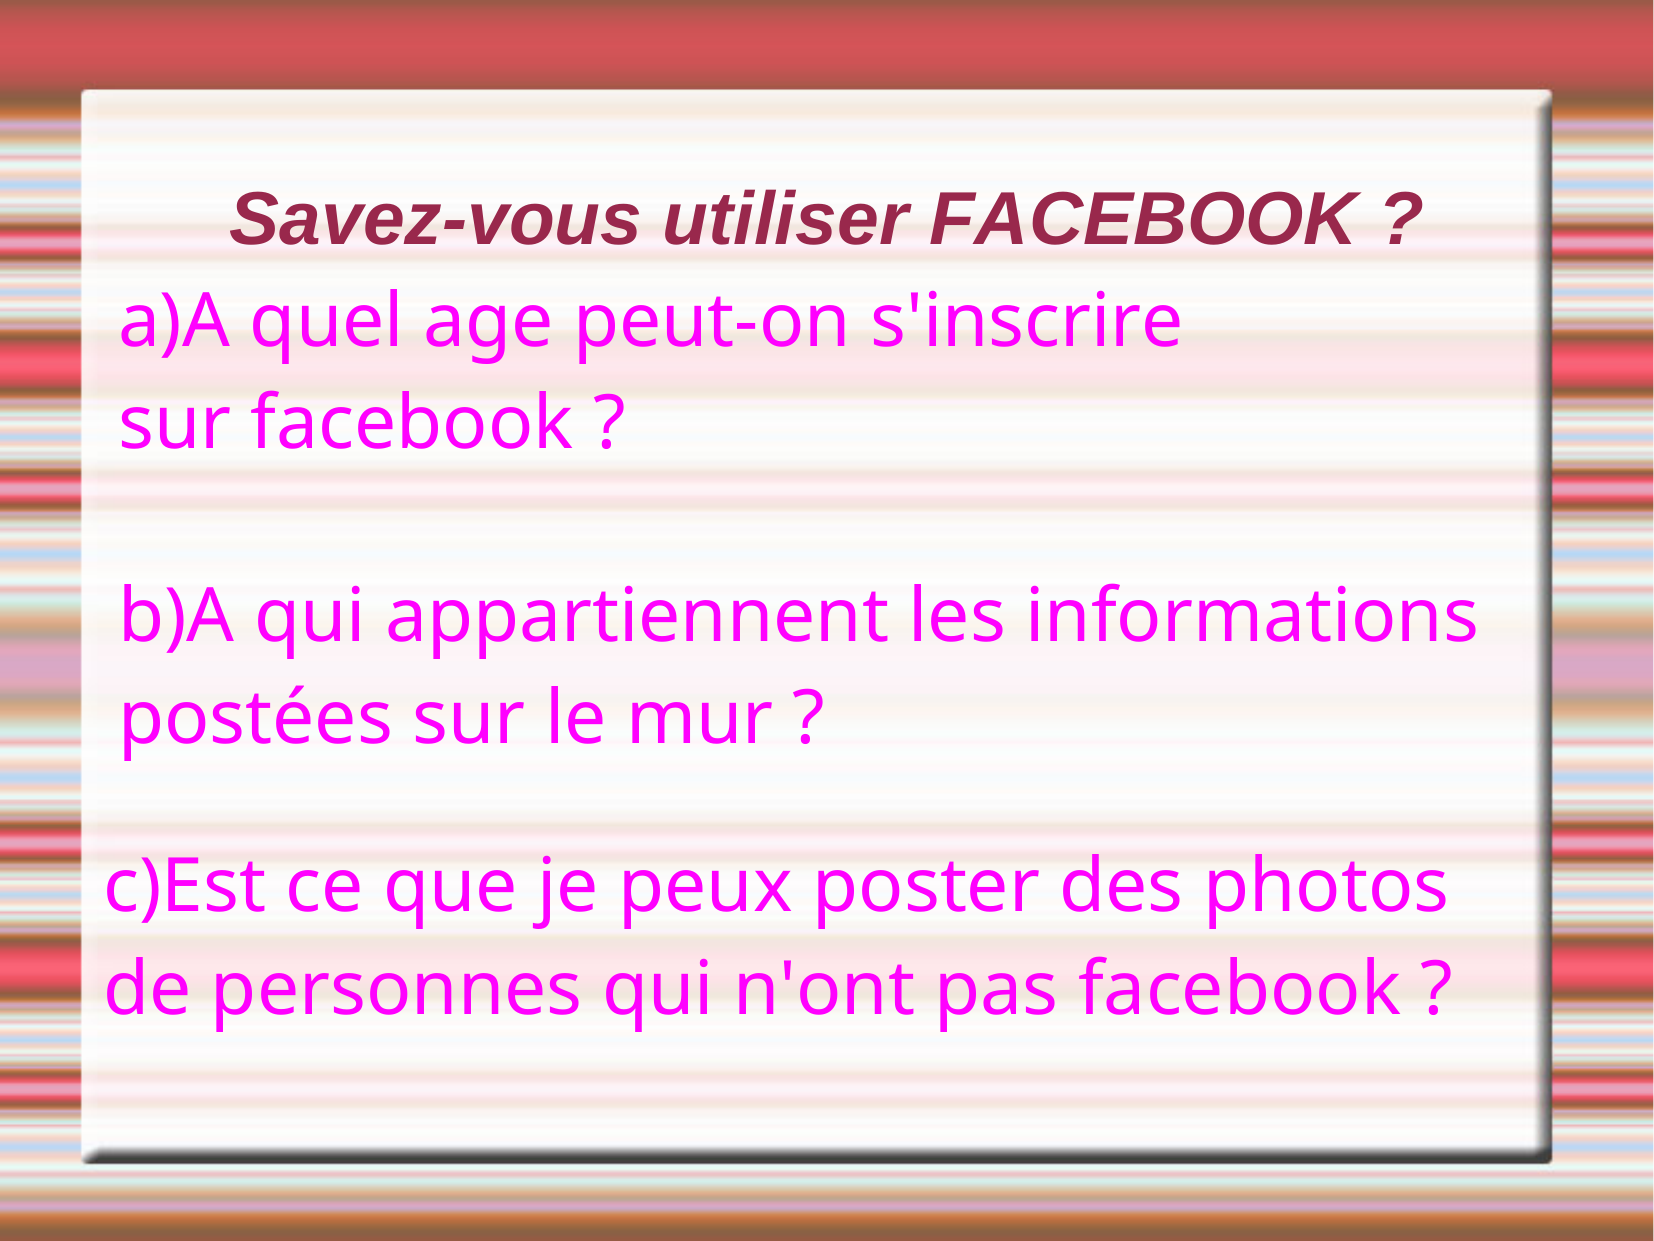

# Savez-vous utiliser FACEBOOK ?
a)A quel age peut-on s'inscrire sur facebook ?
b)A qui appartiennent les informations postées sur le mur ?
c)Est ce que je peux poster des photos de personnes qui n'ont pas facebook ?